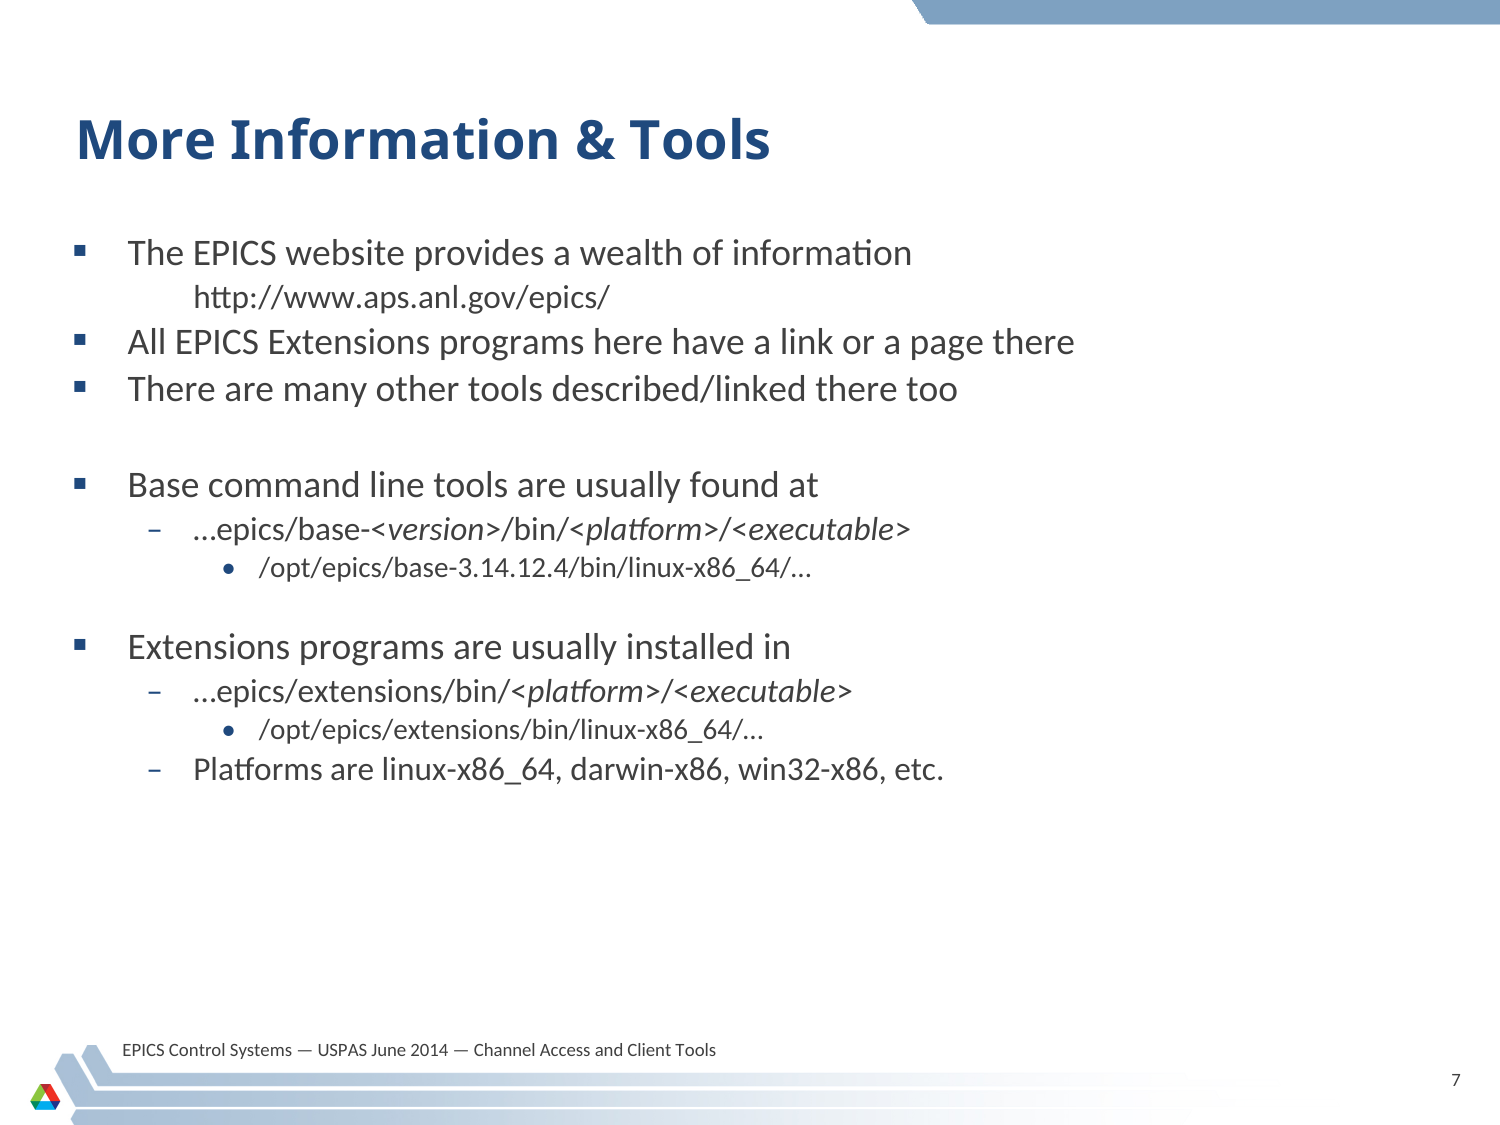

# More Information & Tools
The EPICS website provides a wealth of information
http://www.aps.anl.gov/epics/
All EPICS Extensions programs here have a link or a page there
There are many other tools described/linked there too
Base command line tools are usually found at
…epics/base-<version>/bin/<platform>/<executable>
/opt/epics/base-3.14.12.4/bin/linux-x86_64/…
Extensions programs are usually installed in
…epics/extensions/bin/<platform>/<executable>
/opt/epics/extensions/bin/linux-x86_64/…
Platforms are linux-x86_64, darwin-x86, win32-x86, etc.
EPICS Control Systems — USPAS June 2014 — Channel Access and Client Tools
7